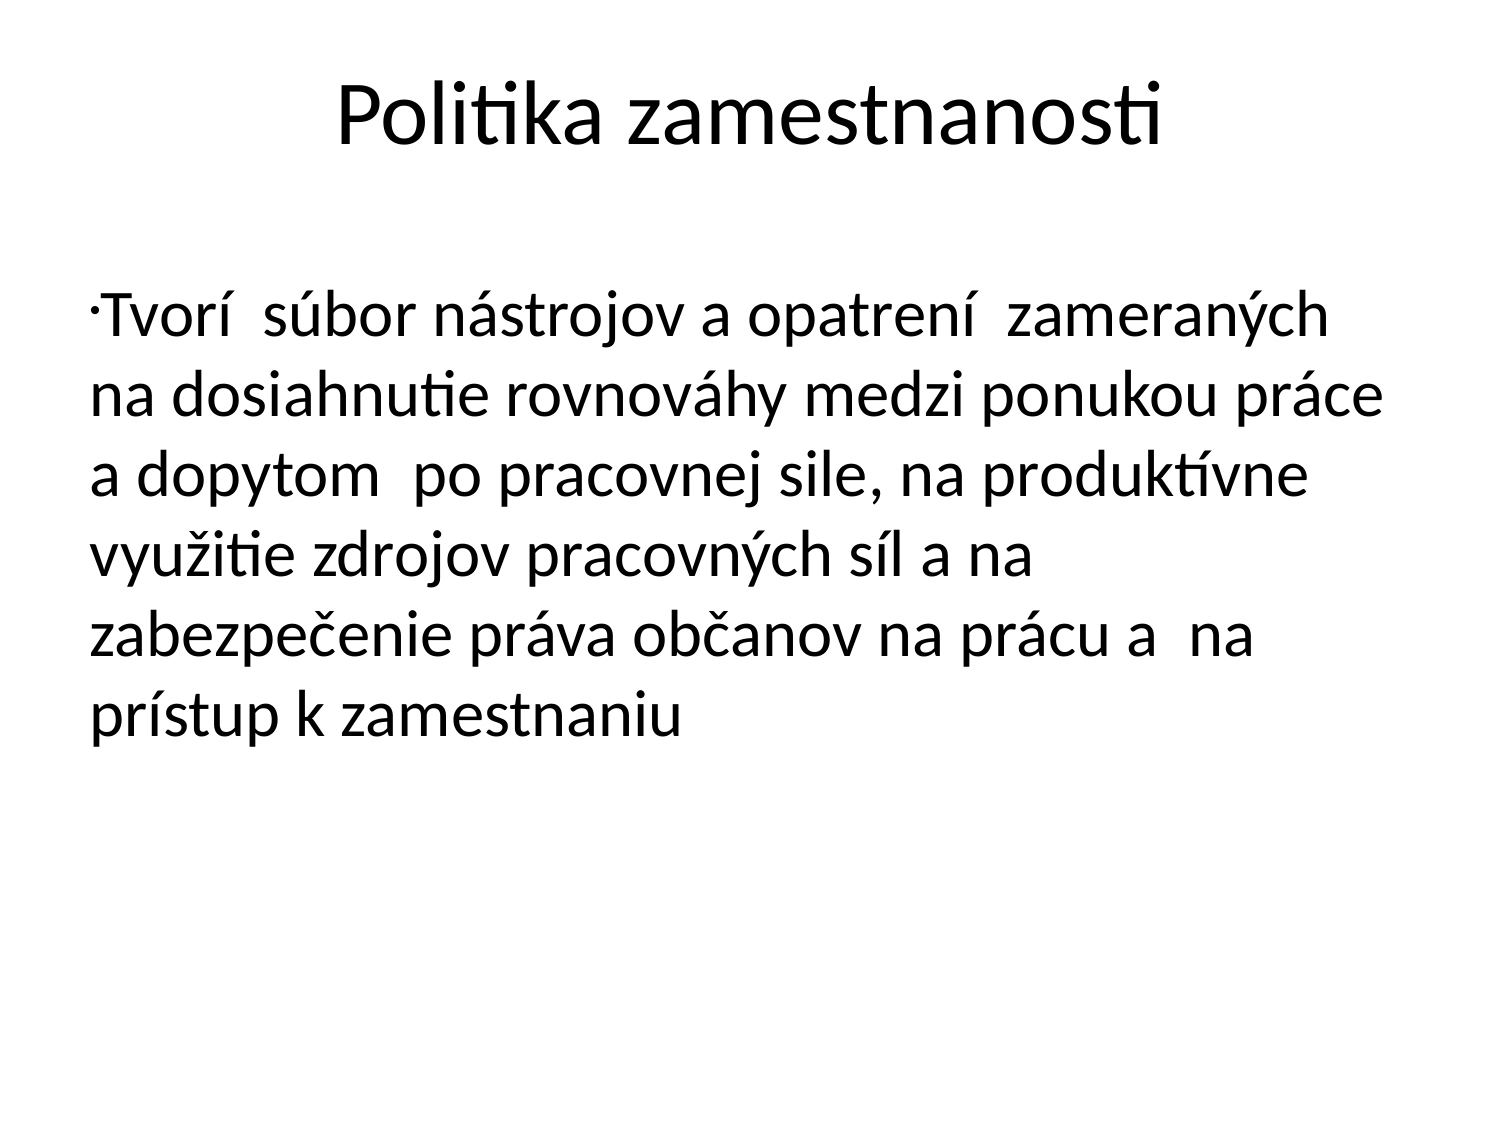

# Politika zamestnanosti
Tvorí súbor nástrojov a opatrení zameraných na dosiahnutie rovnováhy medzi ponukou práce a dopytom po pracovnej sile, na produktívne využitie zdrojov pracovných síl a na zabezpečenie práva občanov na prácu a na prístup k zamestnaniu